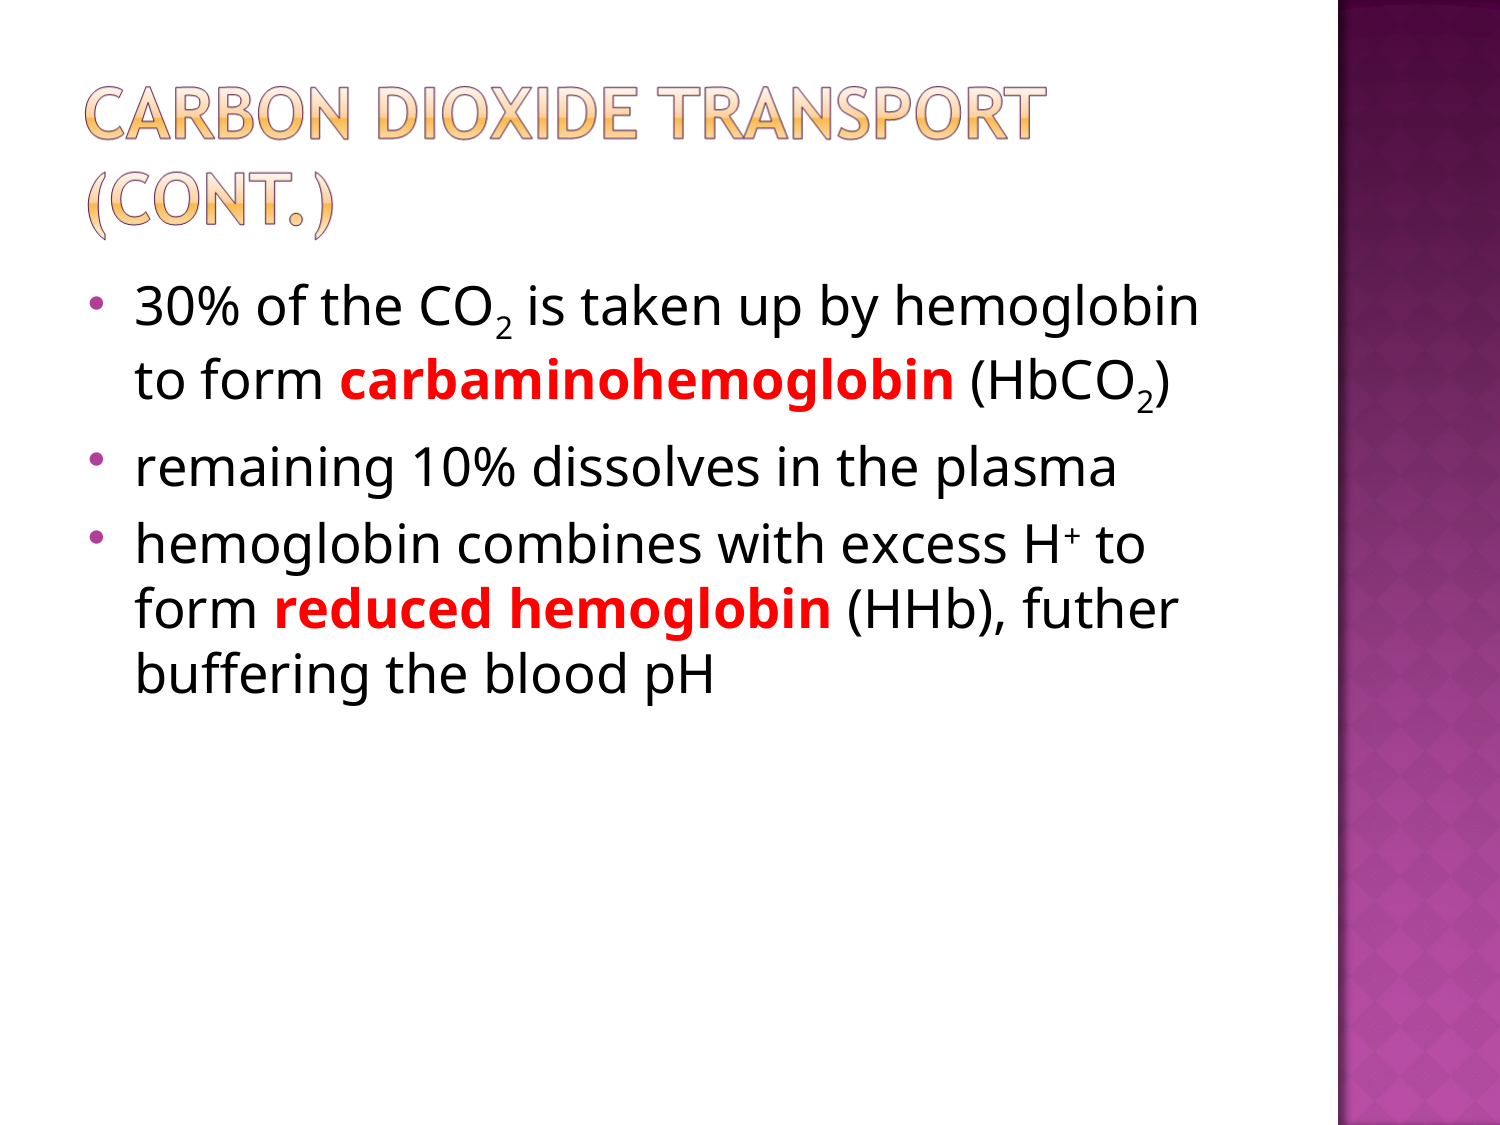

# 30% of the CO2 is taken up by hemoglobin to form carbaminohemoglobin (HbCO2)
remaining 10% dissolves in the plasma
hemoglobin combines with excess H+ to form reduced hemoglobin (HHb), futher buffering the blood pH